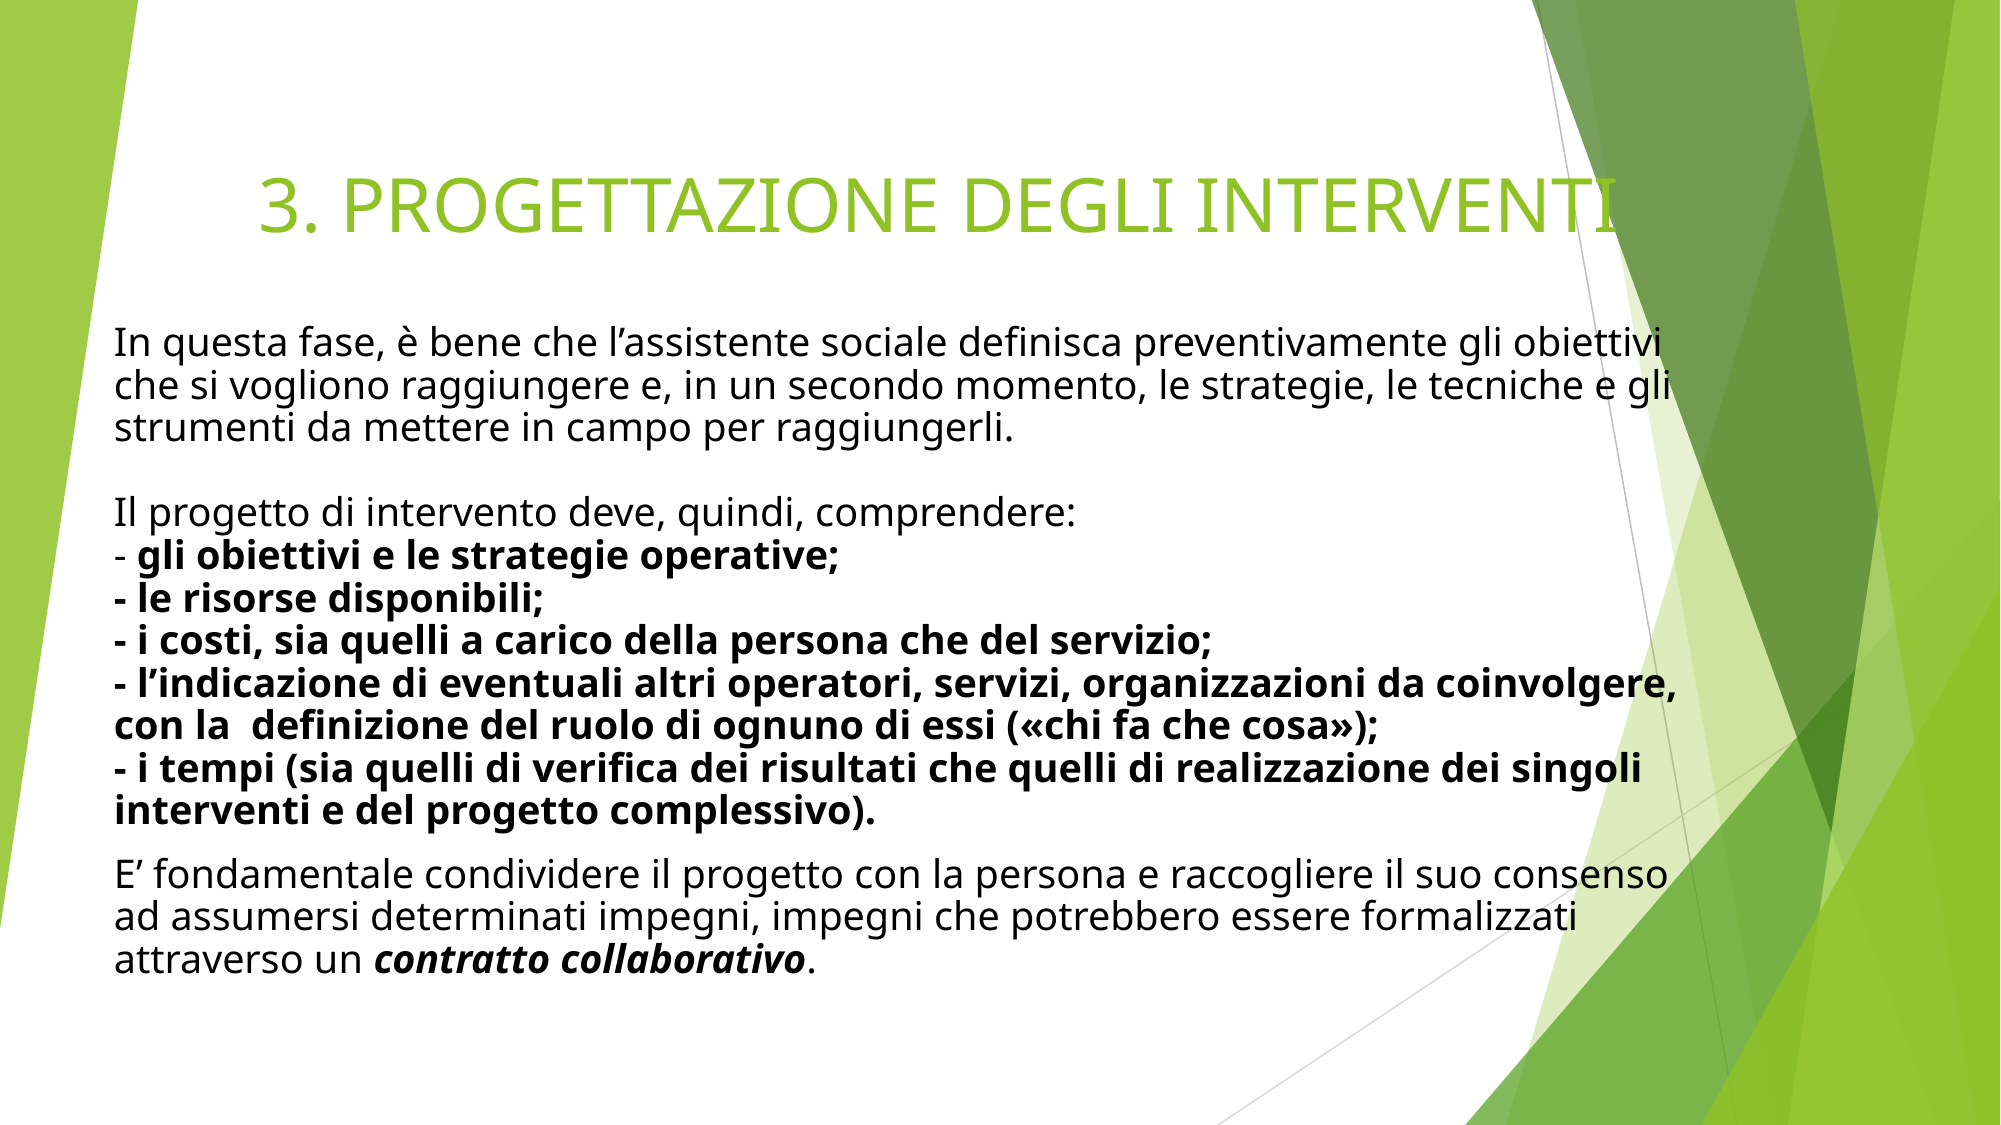

# 3. PROGETTAZIONE DEGLI INTERVENTI
In questa fase, è bene che l’assistente sociale definisca preventivamente gli obiettivi che si vogliono raggiungere e, in un secondo momento, le strategie, le tecniche e gli strumenti da mettere in campo per raggiungerli.
Il progetto di intervento deve, quindi, comprendere:
- gli obiettivi e le strategie operative;
- le risorse disponibili;
- i costi, sia quelli a carico della persona che del servizio;
- l’indicazione di eventuali altri operatori, servizi, organizzazioni da coinvolgere, con la definizione del ruolo di ognuno di essi («chi fa che cosa»);
- i tempi (sia quelli di verifica dei risultati che quelli di realizzazione dei singoli interventi e del progetto complessivo).
E’ fondamentale condividere il progetto con la persona e raccogliere il suo consenso ad assumersi determinati impegni, impegni che potrebbero essere formalizzati attraverso un contratto collaborativo.